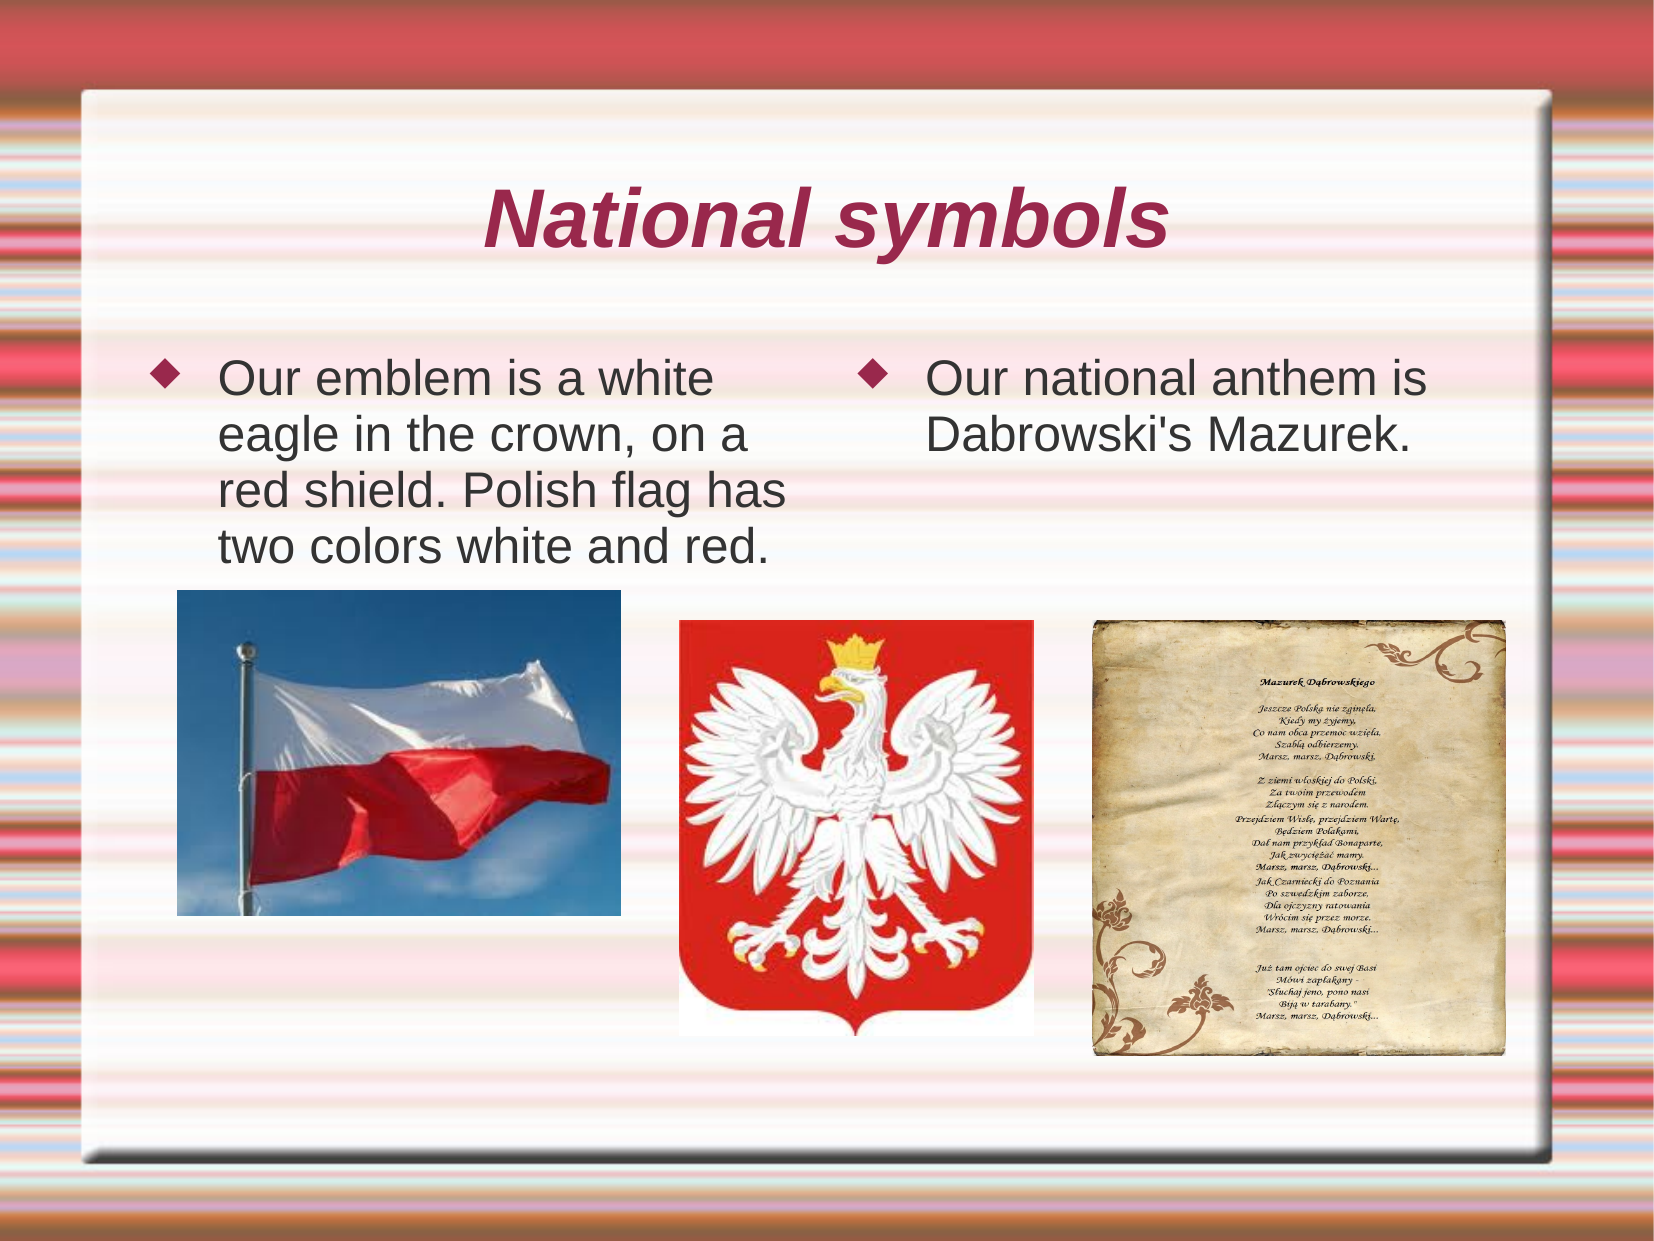

# National symbols
Our emblem is a white eagle in the crown, on a red shield. Polish flag has two colors white and red.
Our national anthem is Dabrowski's Mazurek.